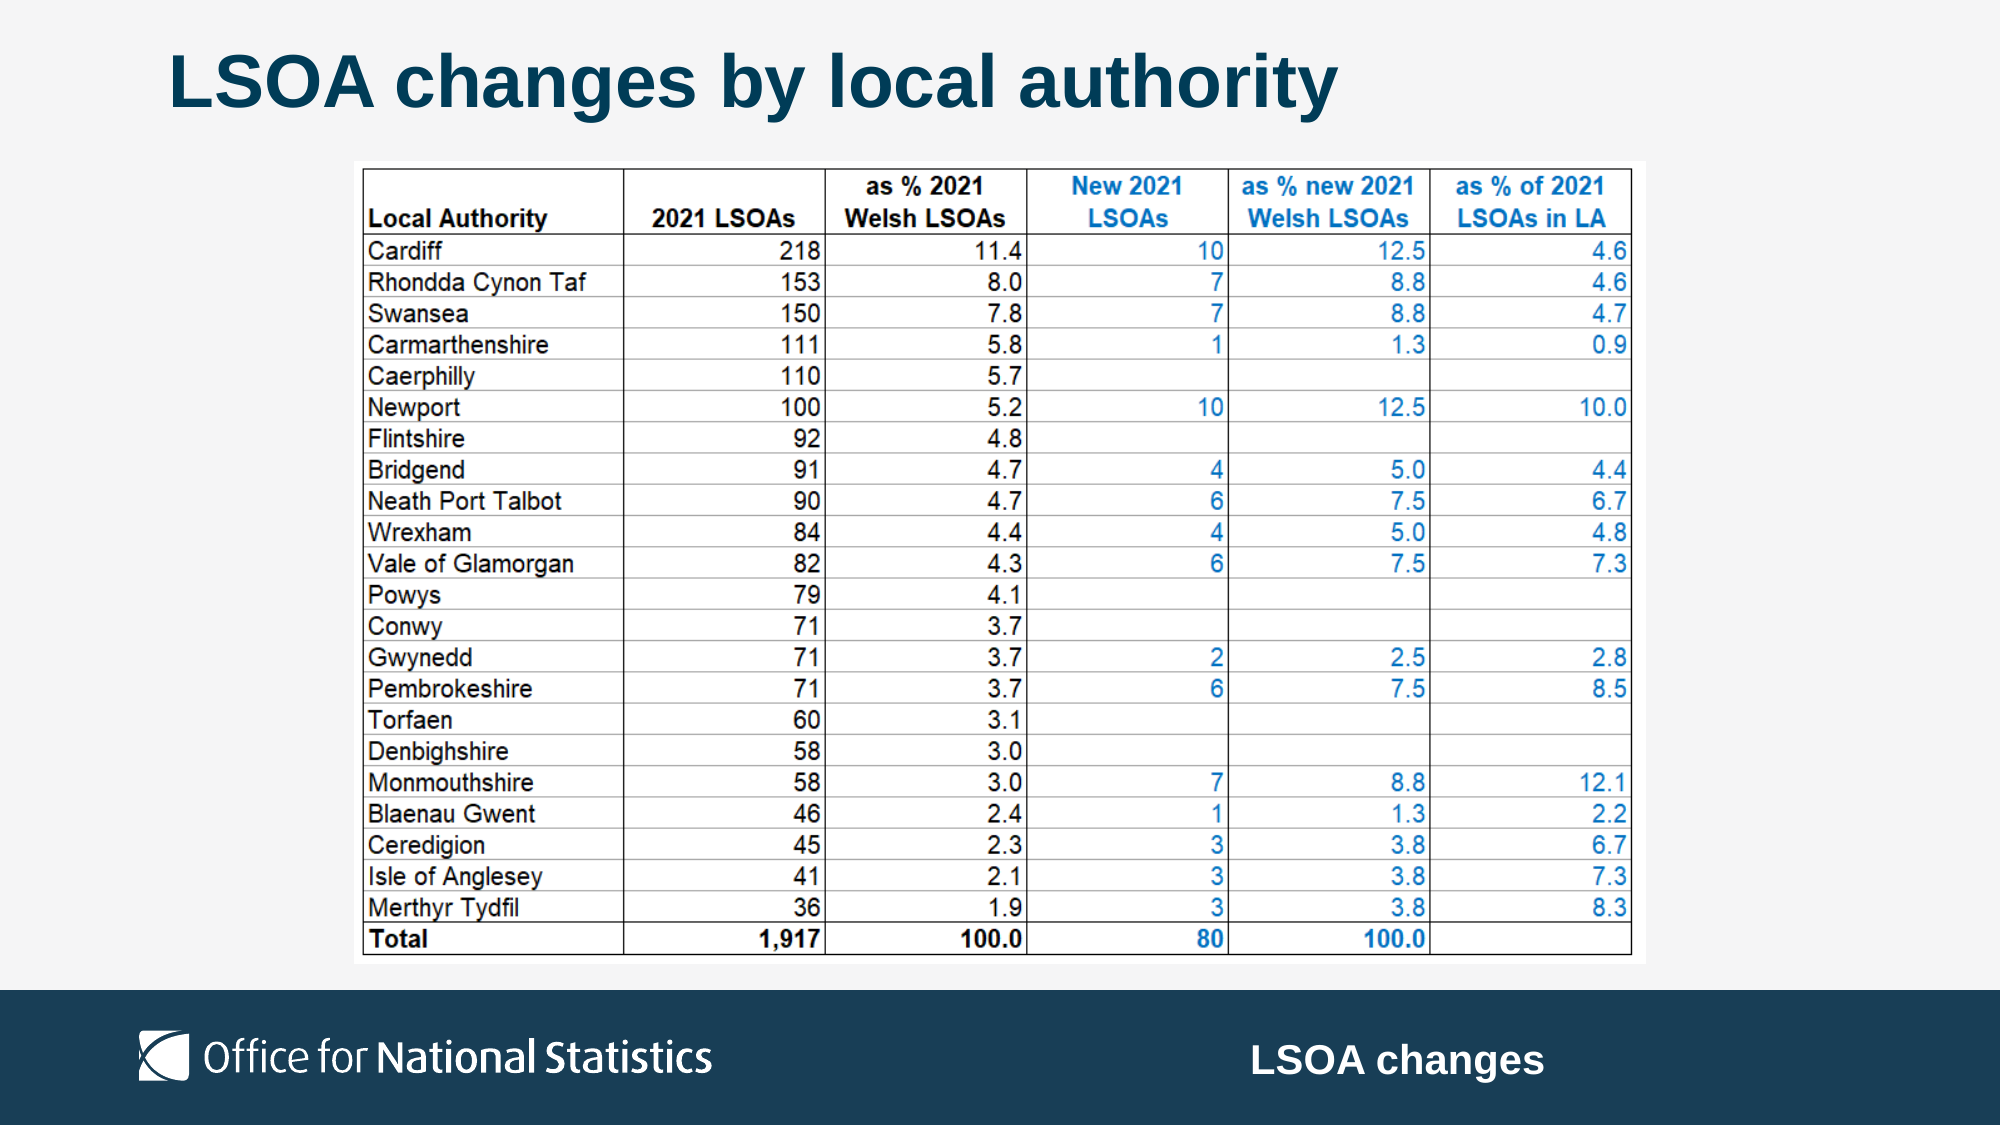

# LSOA changes by local authority
LSOA changes